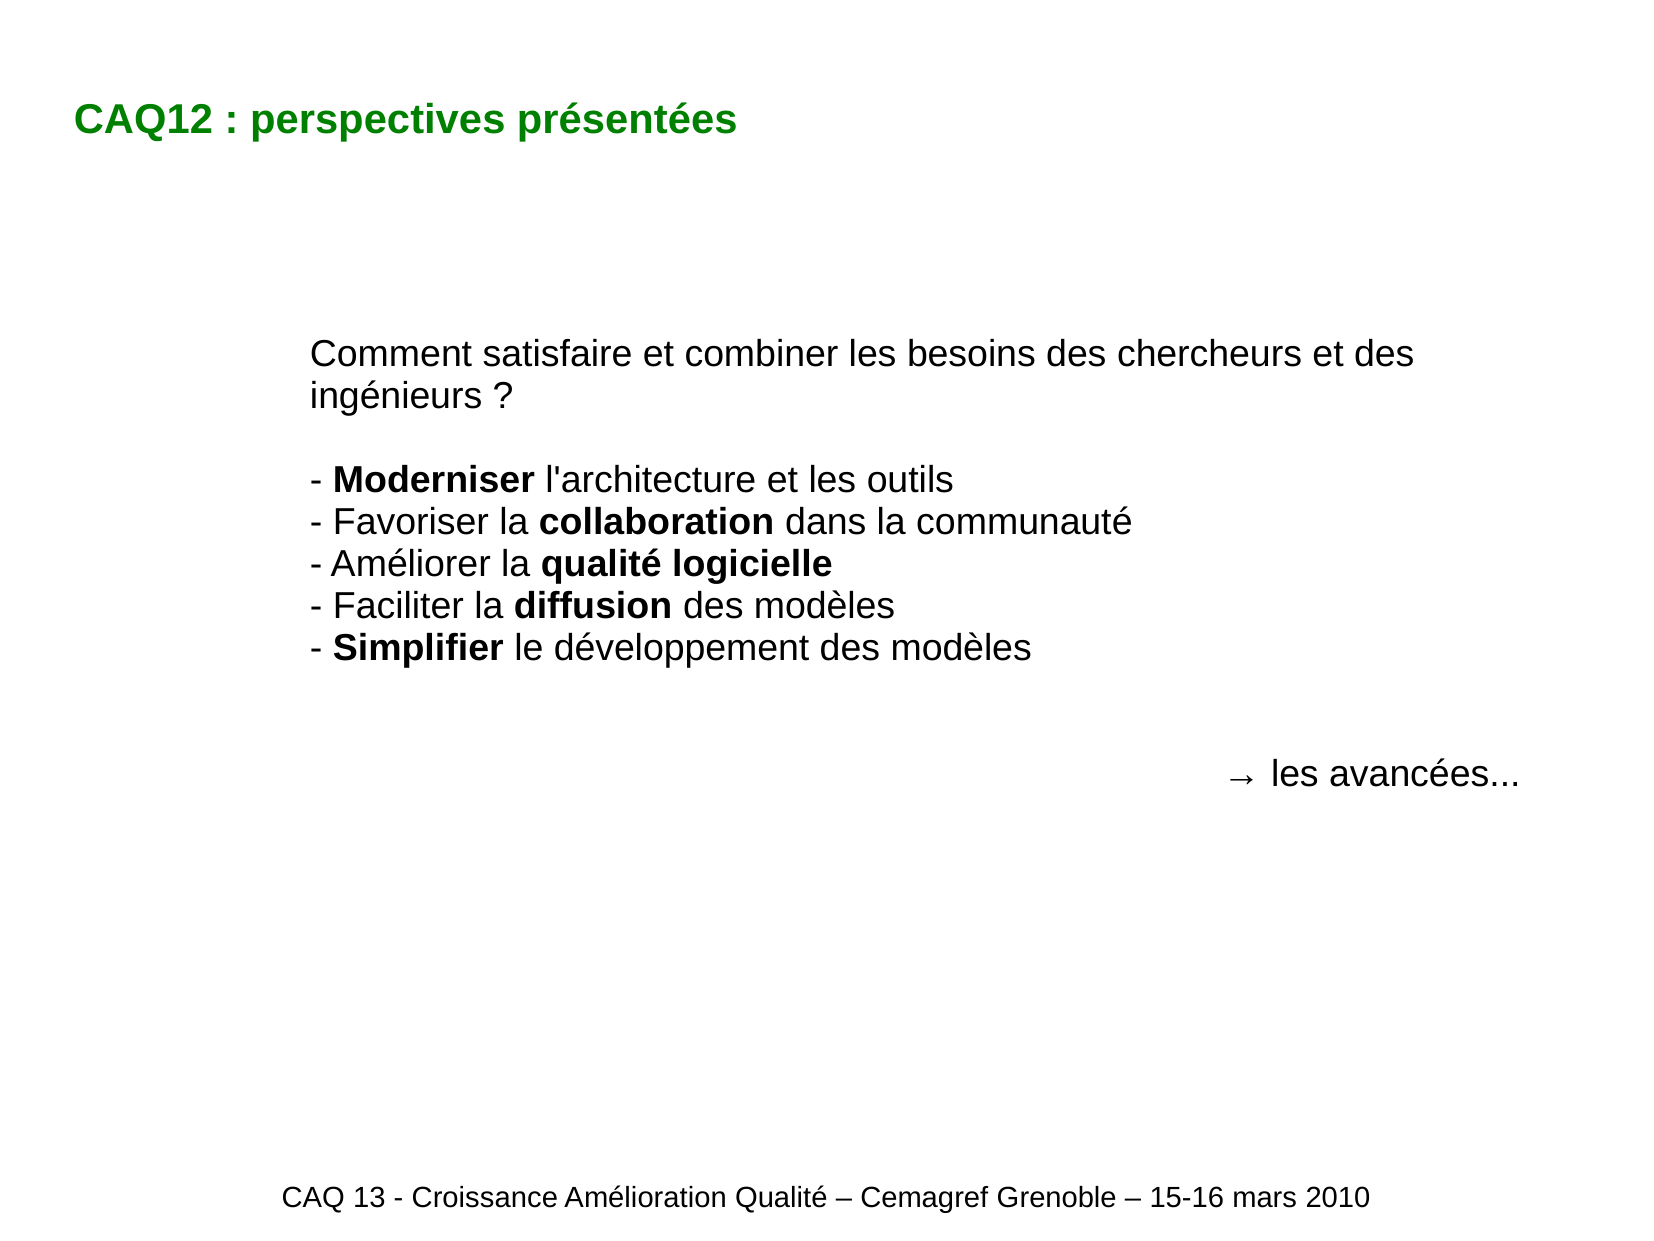

CAQ12 : perspectives présentées
Comment satisfaire et combiner les besoins des chercheurs et des ingénieurs ?
- Moderniser l'architecture et les outils
- Favoriser la collaboration dans la communauté
- Améliorer la qualité logicielle
- Faciliter la diffusion des modèles
- Simplifier le développement des modèles
→ les avancées...